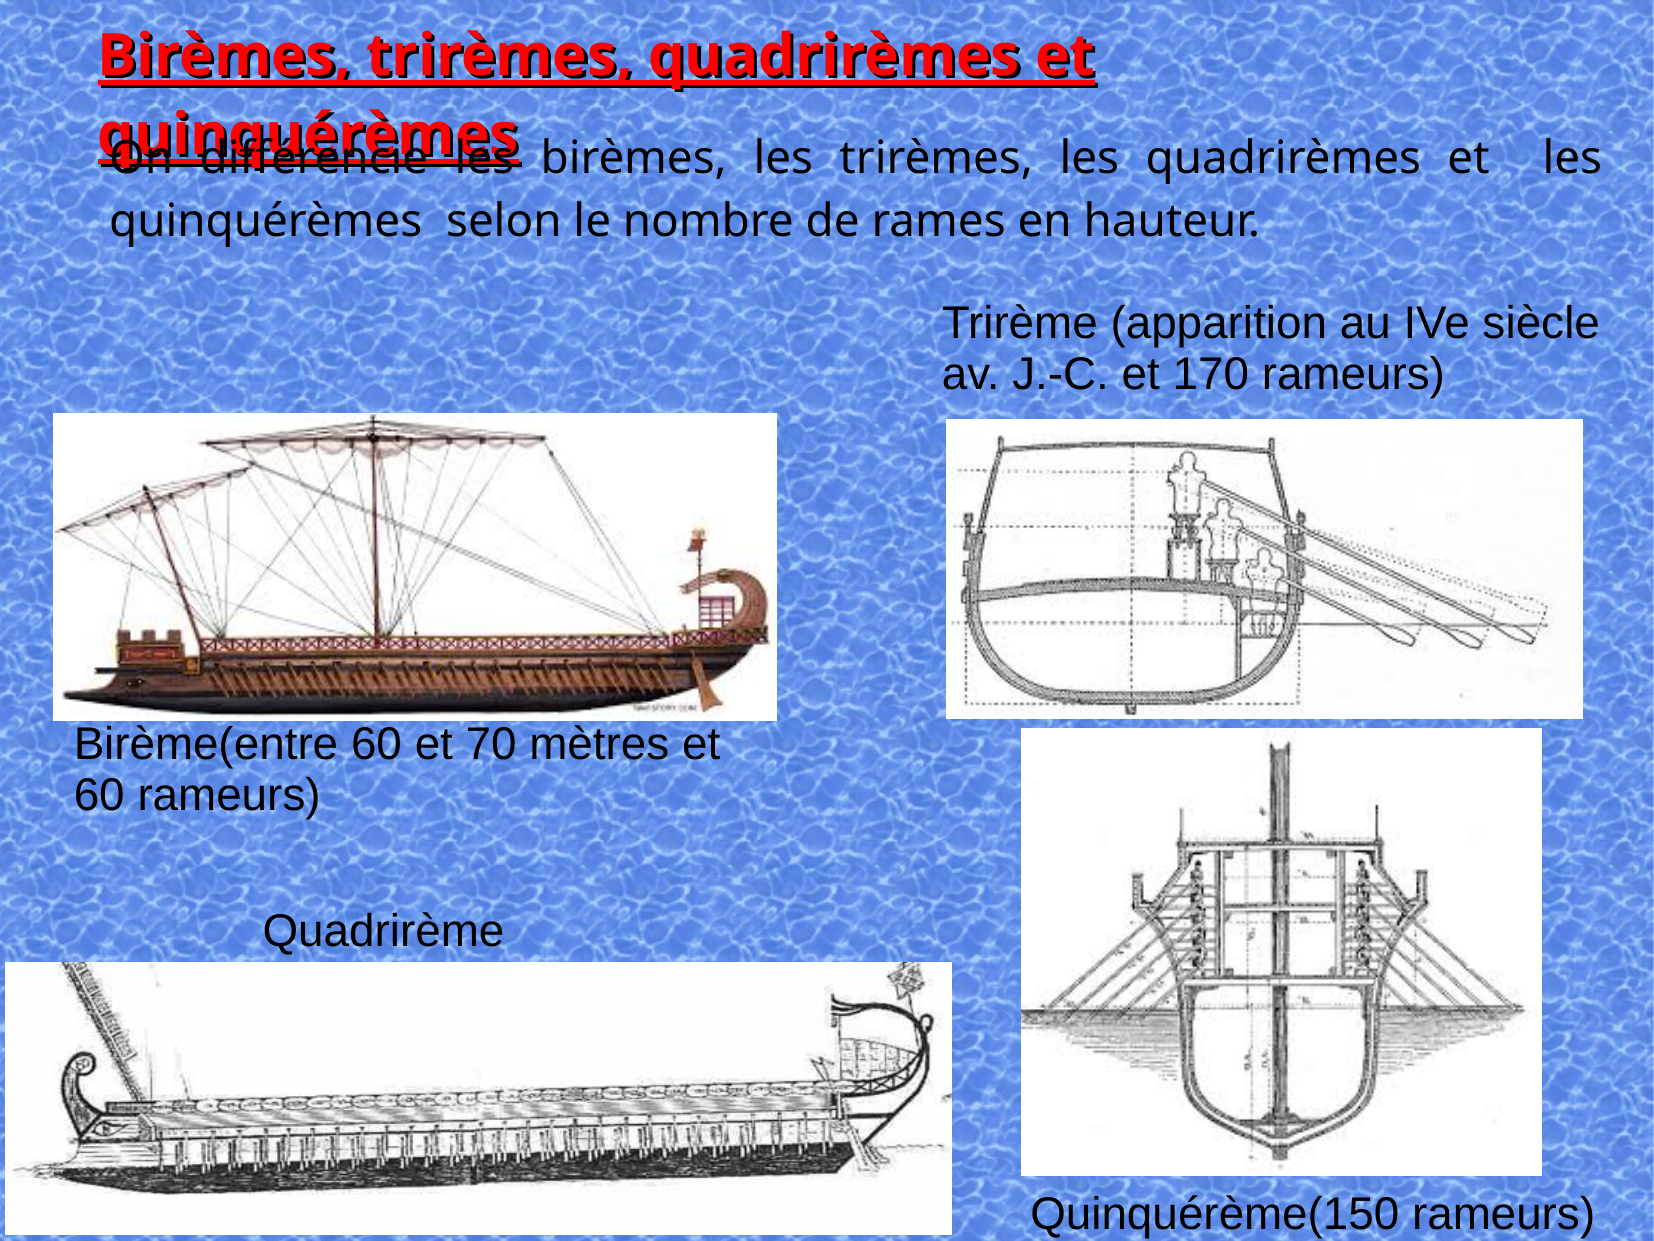

Birèmes, trirèmes, quadrirèmes et quinquérèmes
On différencie les birèmes, les trirèmes, les quadrirèmes et les quinquérèmes selon le nombre de rames en hauteur.
Trirème (apparition au IVe siècle av. J.-C. et 170 rameurs)
Birème(entre 60 et 70 mètres et 60 rameurs)
Quadrirème
Quinquérème(150 rameurs)